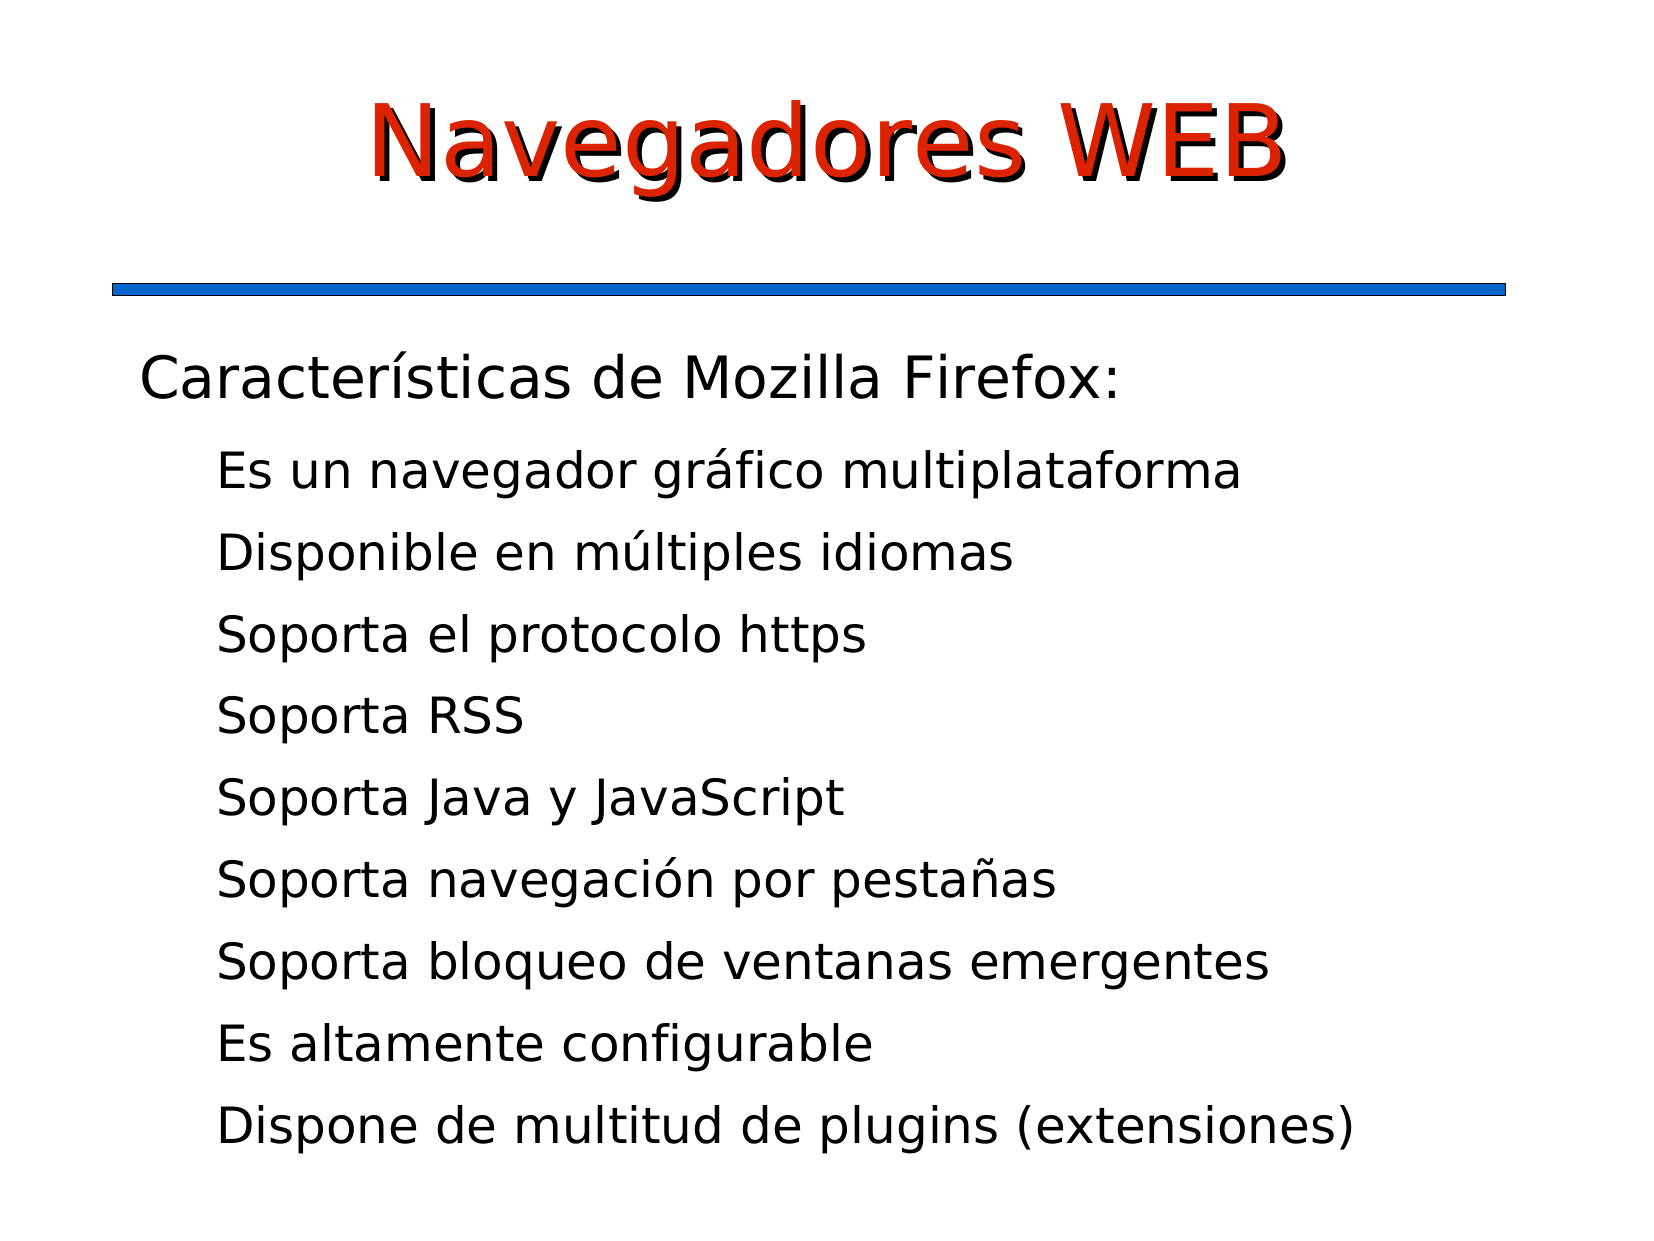

# Navegadores WEB
Características de Mozilla Firefox:
Es un navegador gráfico multiplataforma
Disponible en múltiples idiomas
Soporta el protocolo https
Soporta RSS
Soporta Java y JavaScript
Soporta navegación por pestañas
Soporta bloqueo de ventanas emergentes
Es altamente configurable
Dispone de multitud de plugins (extensiones)